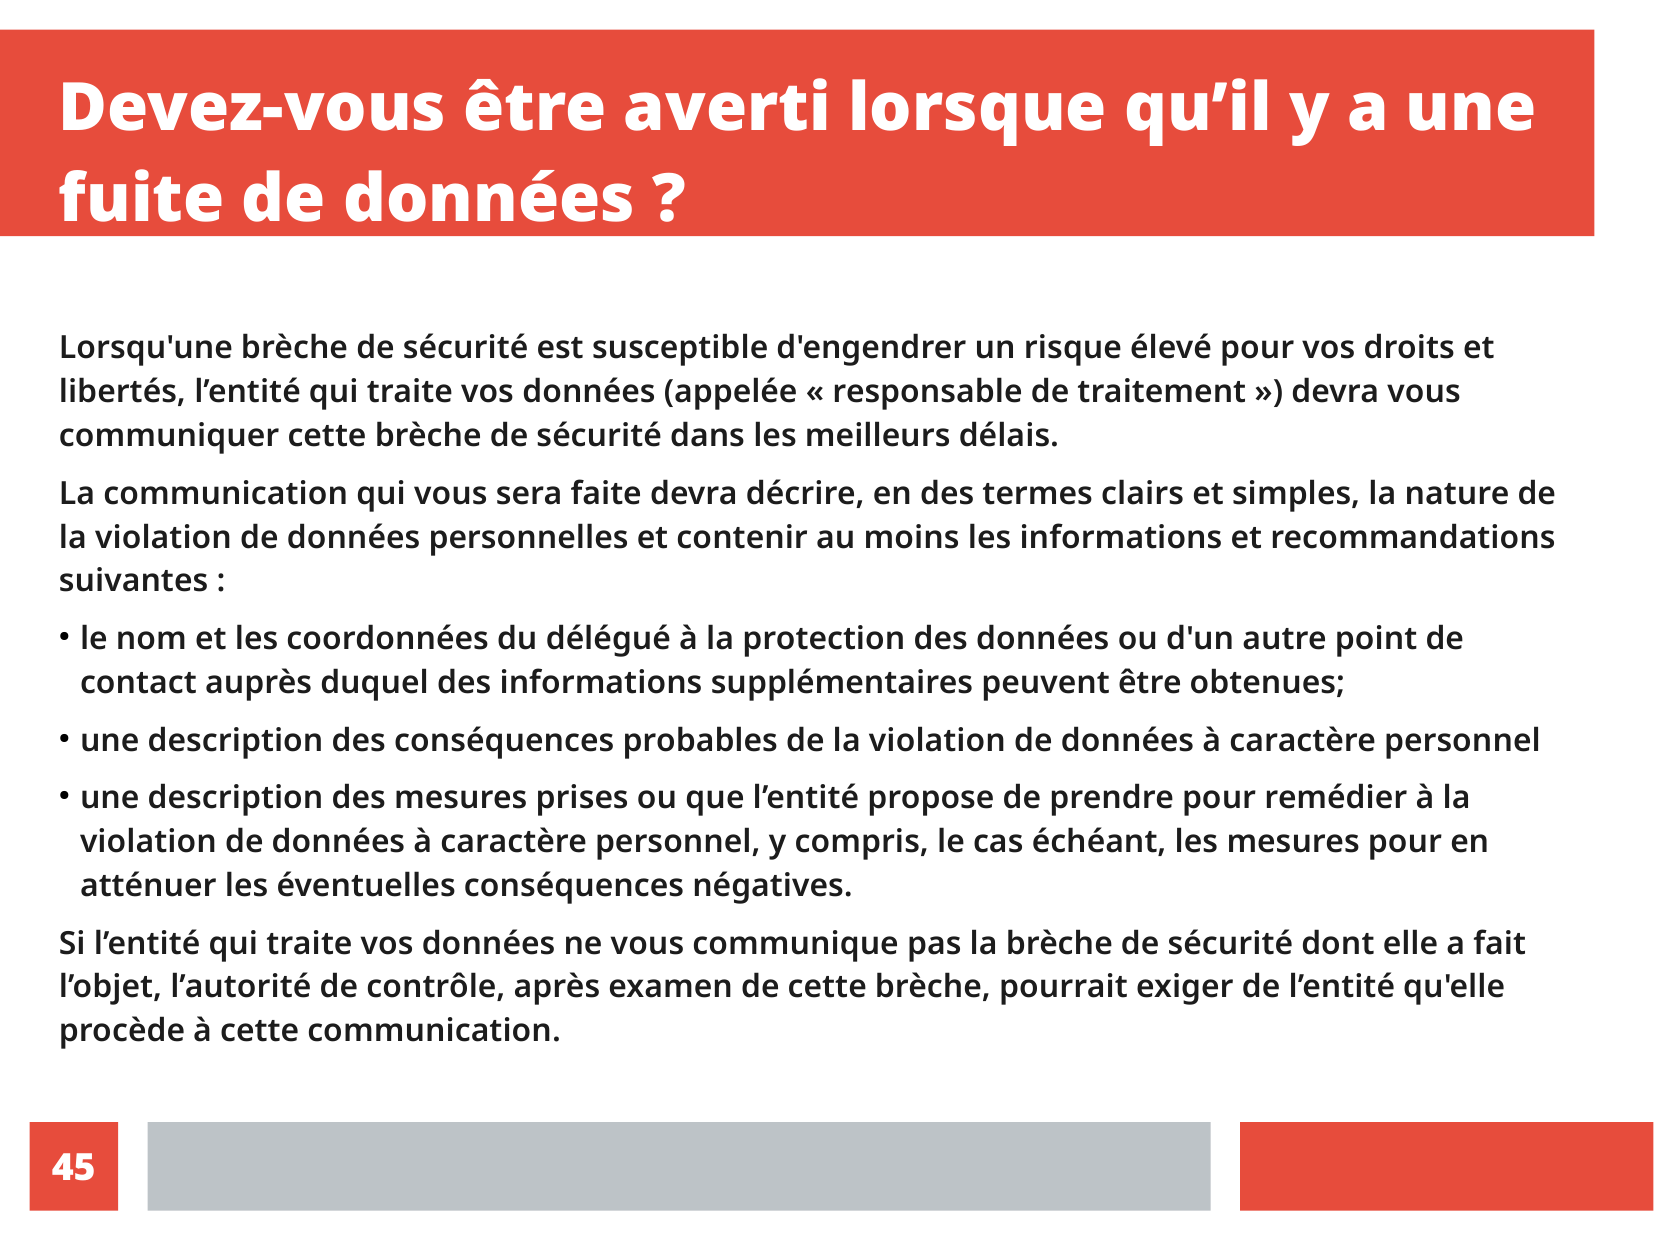

# Devez-vous être averti lorsque qu’il y a une fuite de données ?
Lorsqu'une brèche de sécurité est susceptible d'engendrer un risque élevé pour vos droits et libertés, l’entité qui traite vos données (appelée « responsable de traitement ») devra vous communiquer cette brèche de sécurité dans les meilleurs délais.
La communication qui vous sera faite devra décrire, en des termes clairs et simples, la nature de la violation de données personnelles et contenir au moins les informations et recommandations suivantes :
le nom et les coordonnées du délégué à la protection des données ou d'un autre point de contact auprès duquel des informations supplémentaires peuvent être obtenues;
une description des conséquences probables de la violation de données à caractère personnel
une description des mesures prises ou que l’entité propose de prendre pour remédier à la violation de données à caractère personnel, y compris, le cas échéant, les mesures pour en atténuer les éventuelles conséquences négatives.
Si l’entité qui traite vos données ne vous communique pas la brèche de sécurité dont elle a fait l’objet, l’autorité de contrôle, après examen de cette brèche, pourrait exiger de l’entité qu'elle procède à cette communication.
45